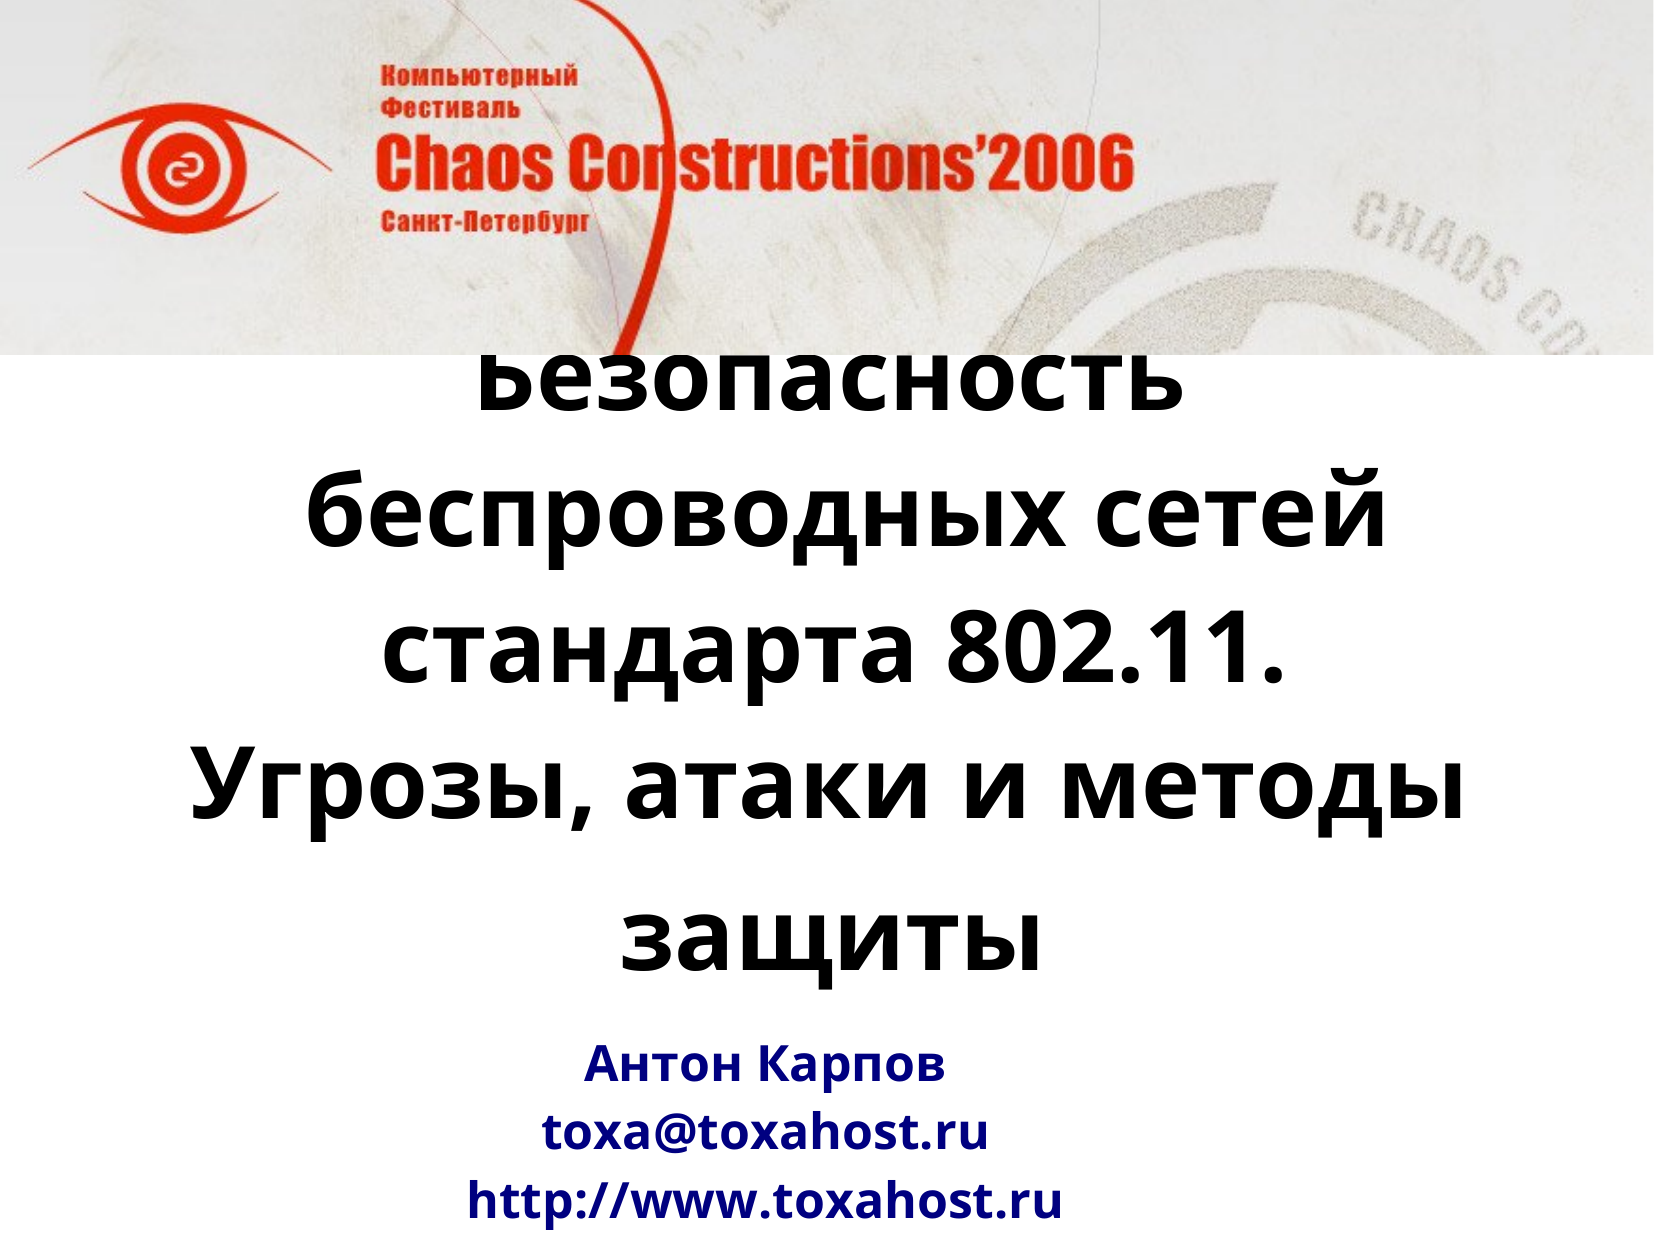

Безопасность беспроводных сетей стандарта 802.11.
Угрозы, атаки и методы защиты
Антон Карпов
toxa@toxahost.ru
http://www.toxahost.ru
Слака - рип